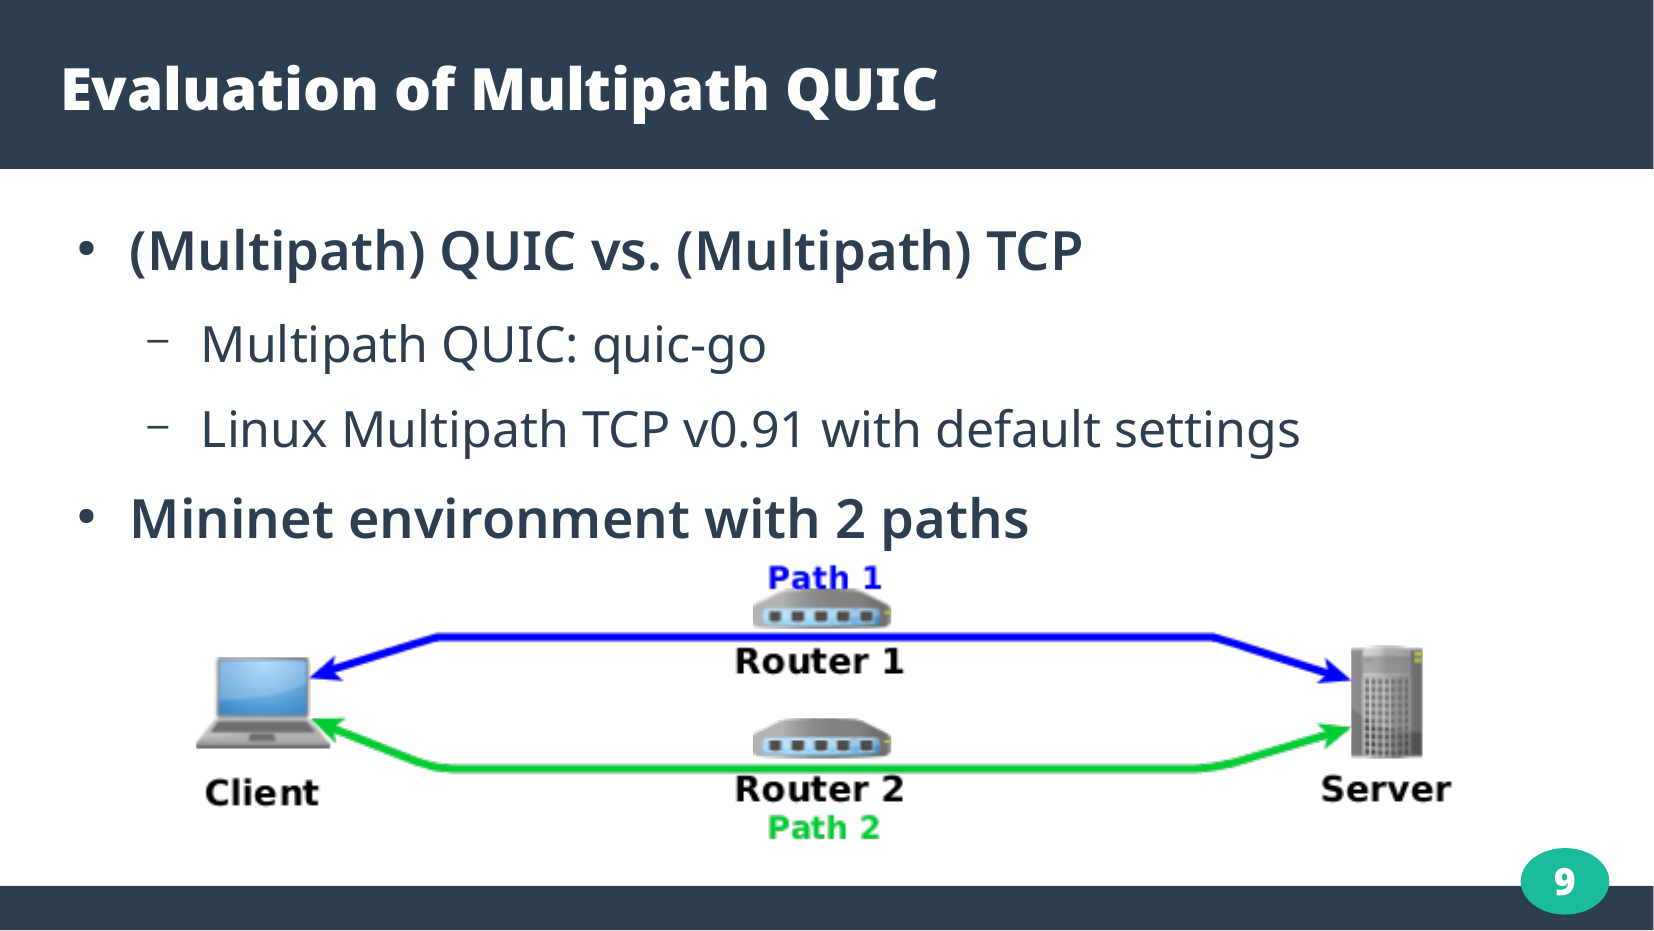

# Evaluation of Multipath QUIC
(Multipath) QUIC vs. (Multipath) TCP
Multipath QUIC: quic-go
Linux Multipath TCP v0.91 with default settings
Mininet environment with 2 paths
9